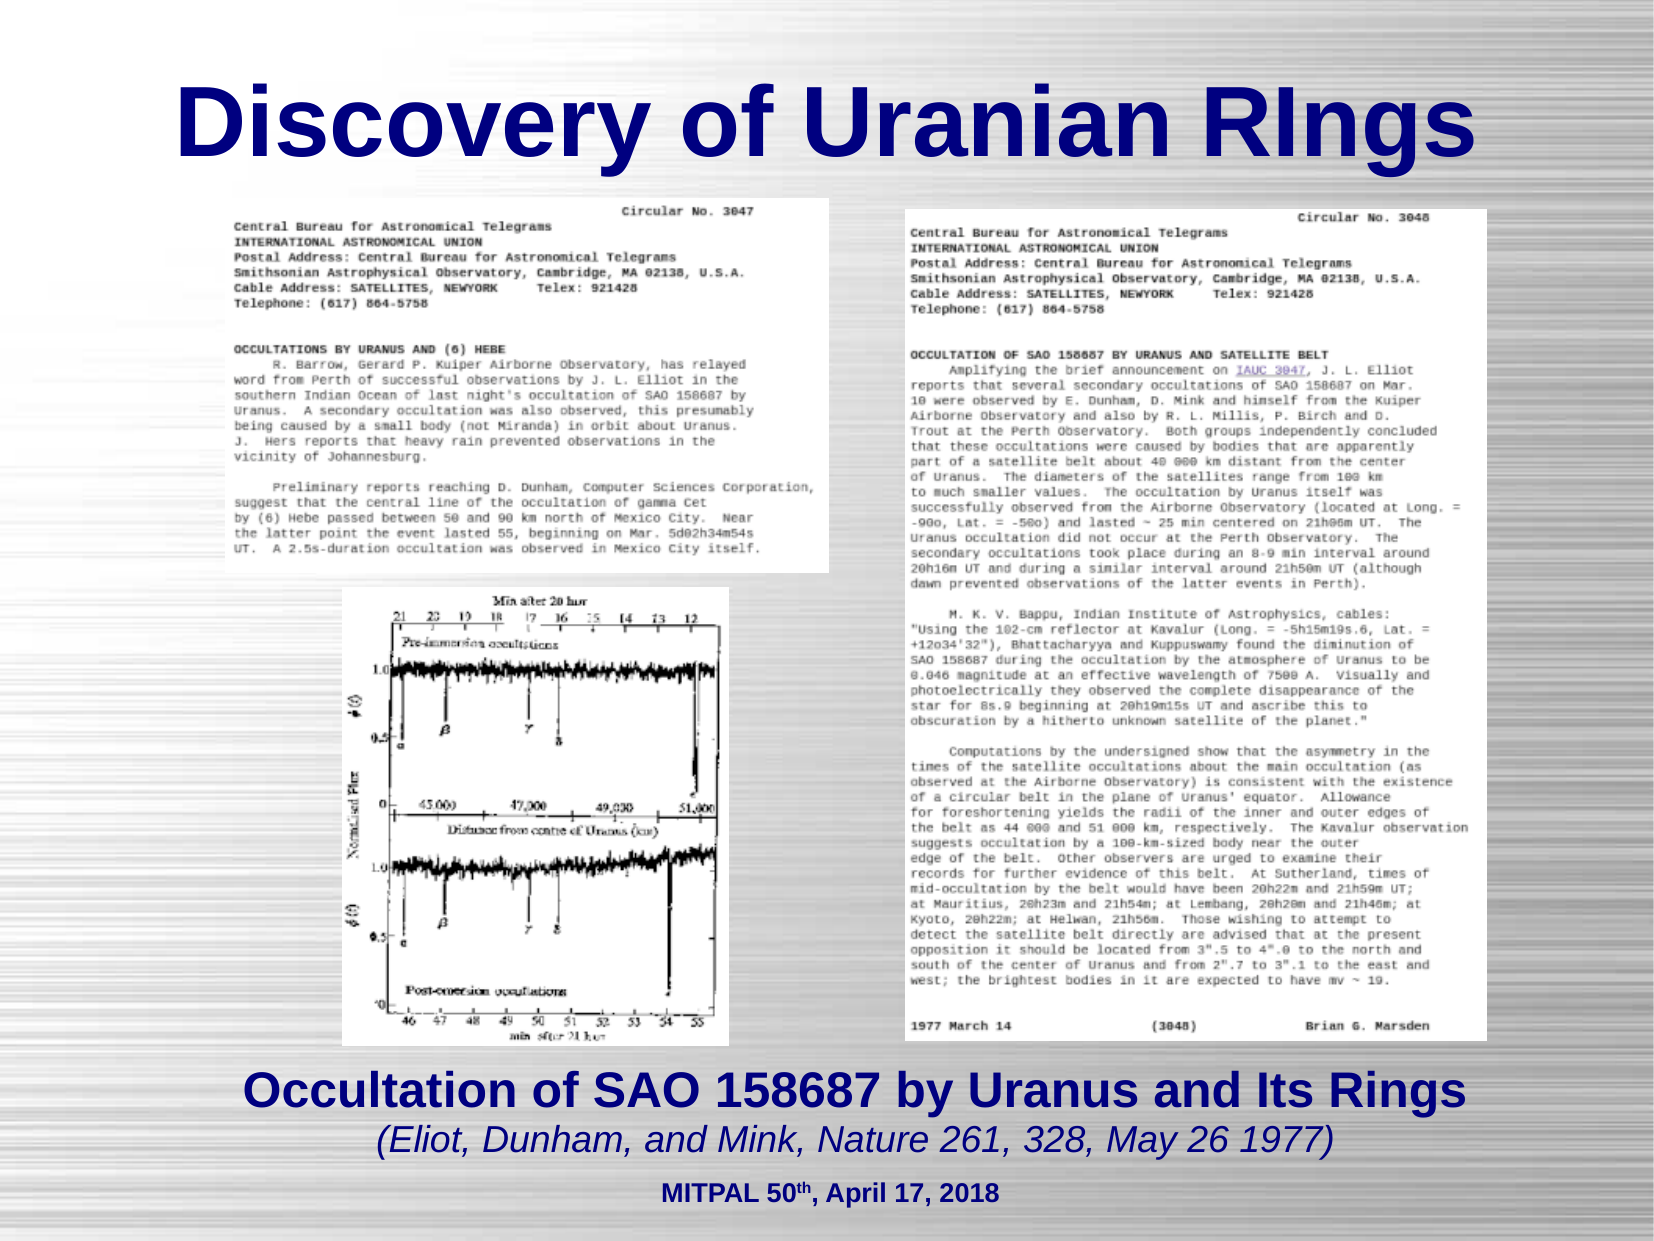

Discovery of Uranian RIngs
Occultation of SAO 158687 by Uranus and Its Rings
(Eliot, Dunham, and Mink, Nature 261, 328, May 26 1977)
MITPAL 50th, April 17, 2018